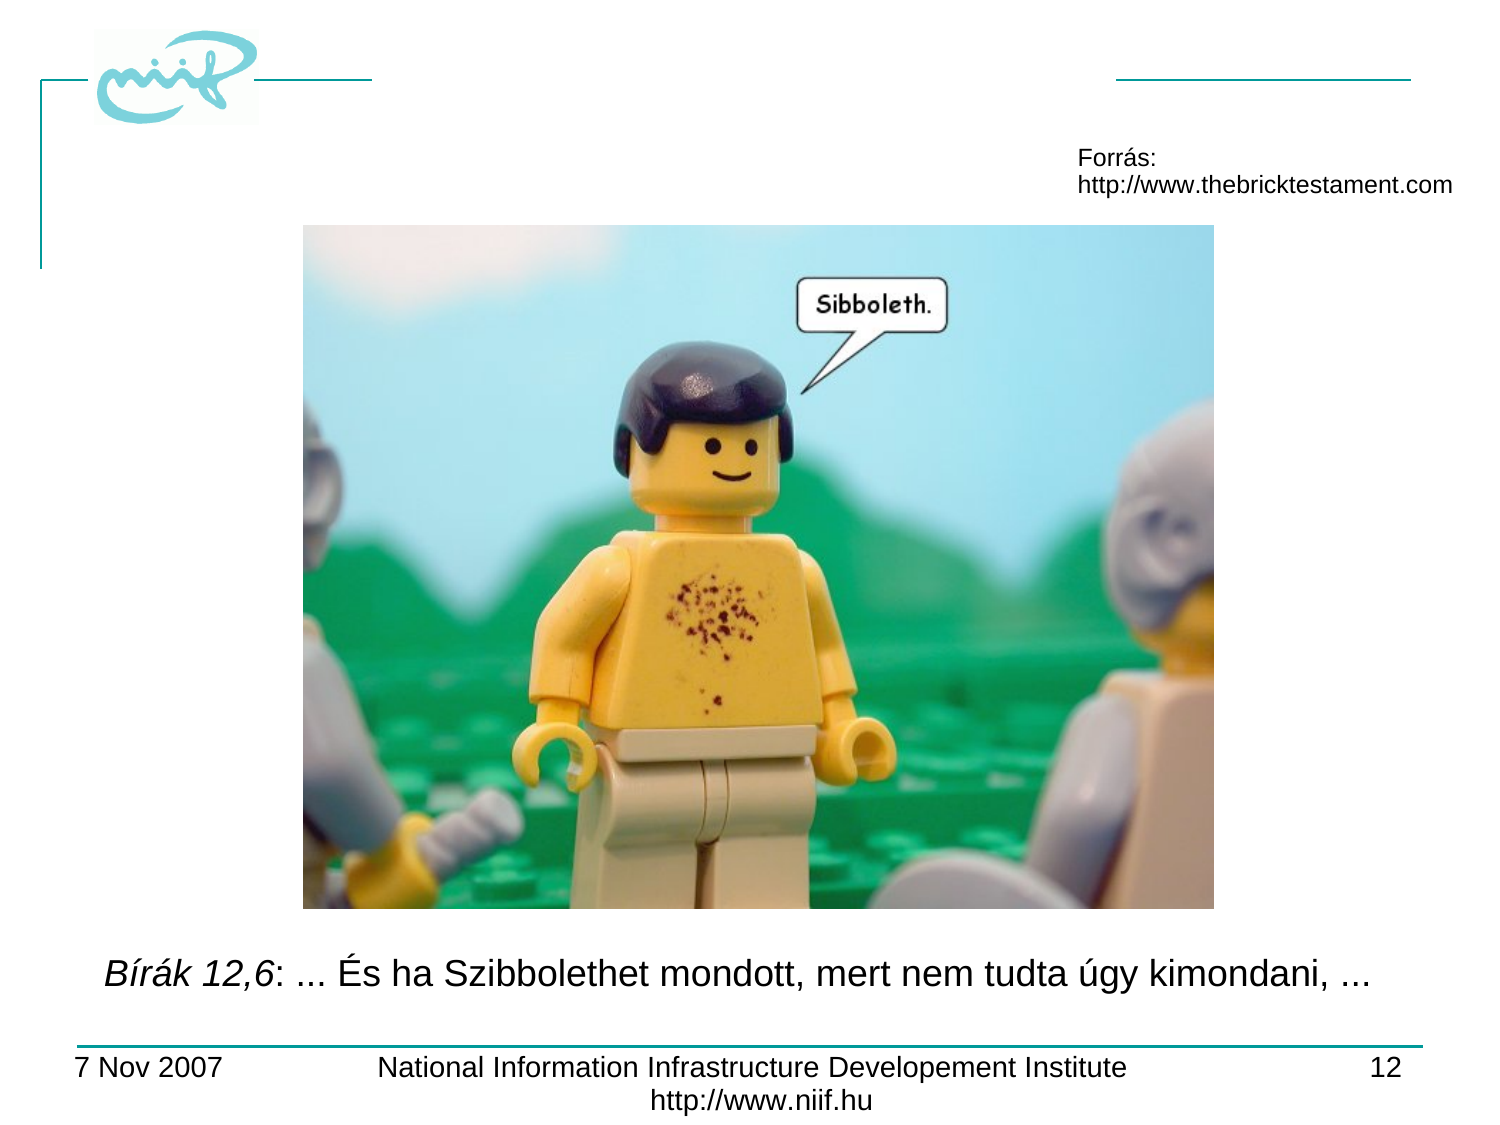

Forrás:
http://www.thebricktestament.com
Bírák 12,6: ... És ha Szibbolethet mondott, mert nem tudta úgy kimondani, ...